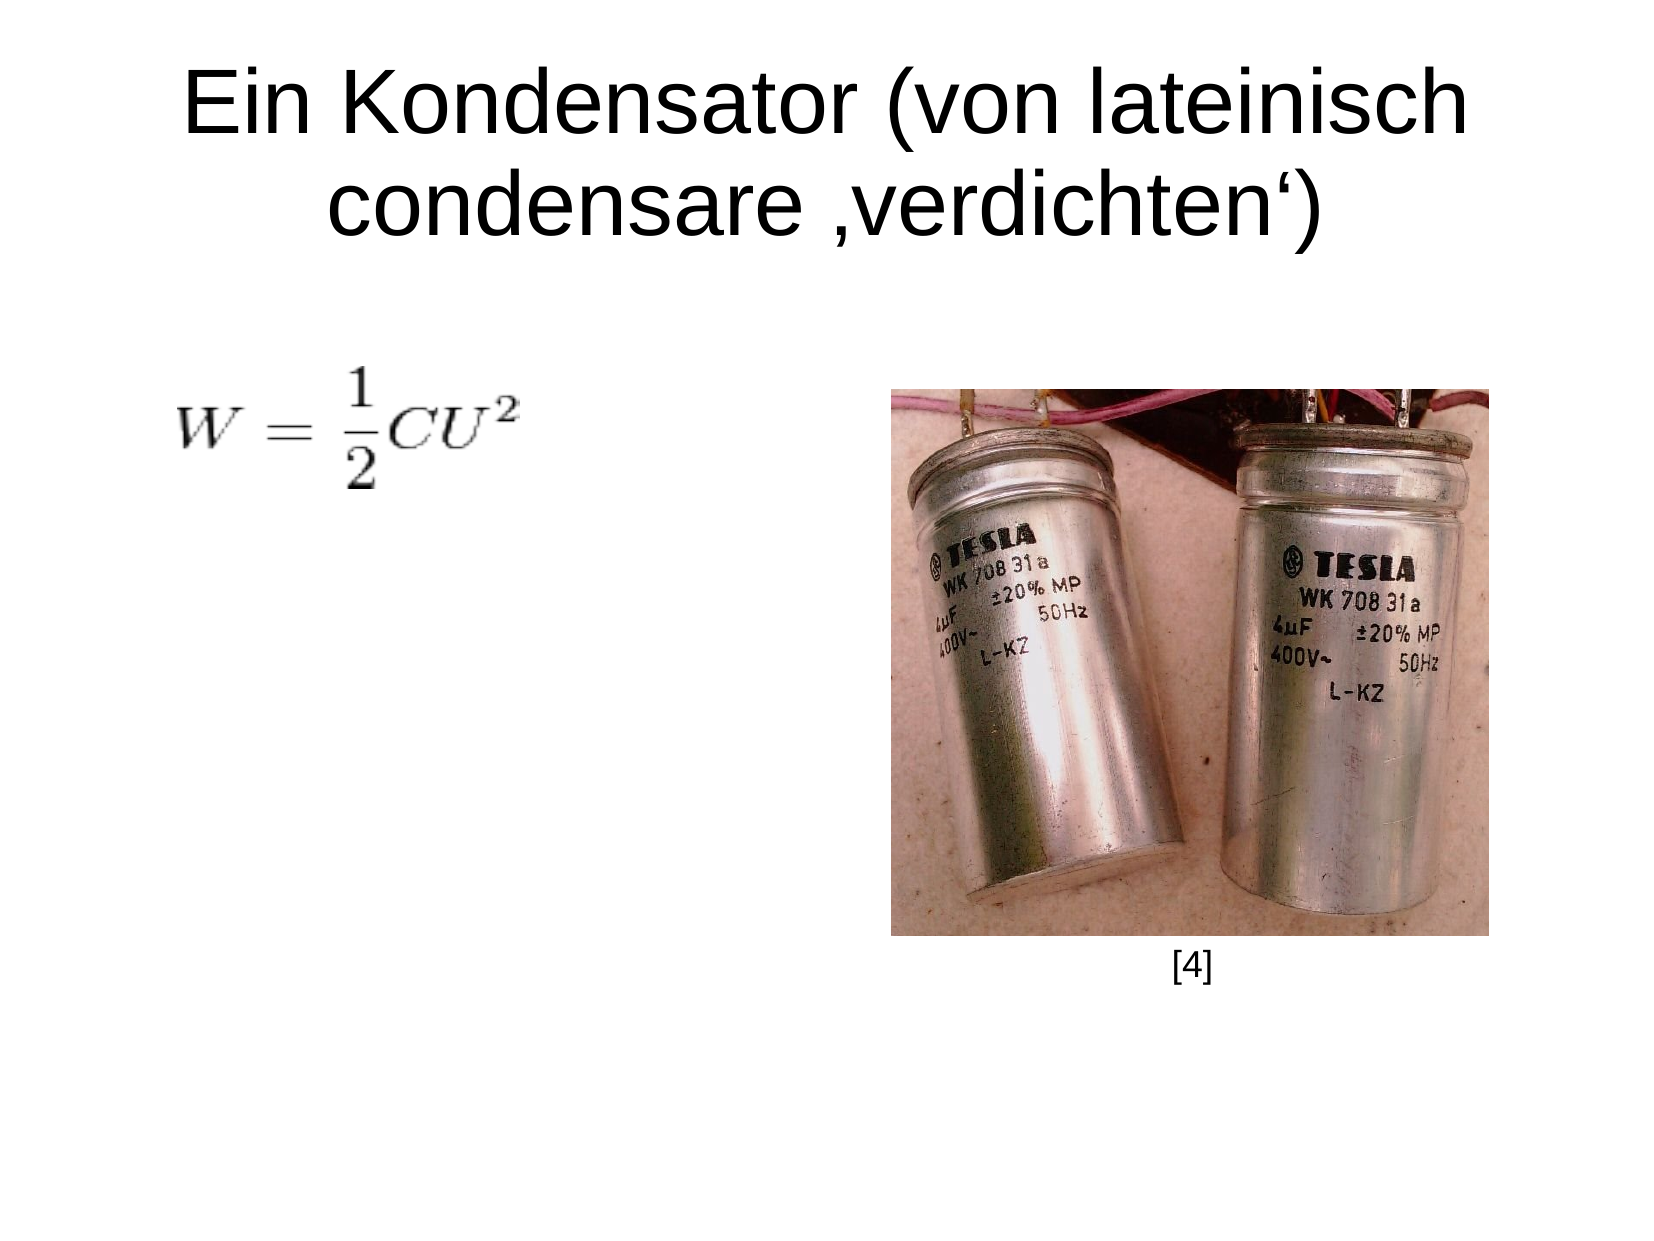

# Ein Kondensator (von lateinisch condensare ‚verdichten‘)
[4]